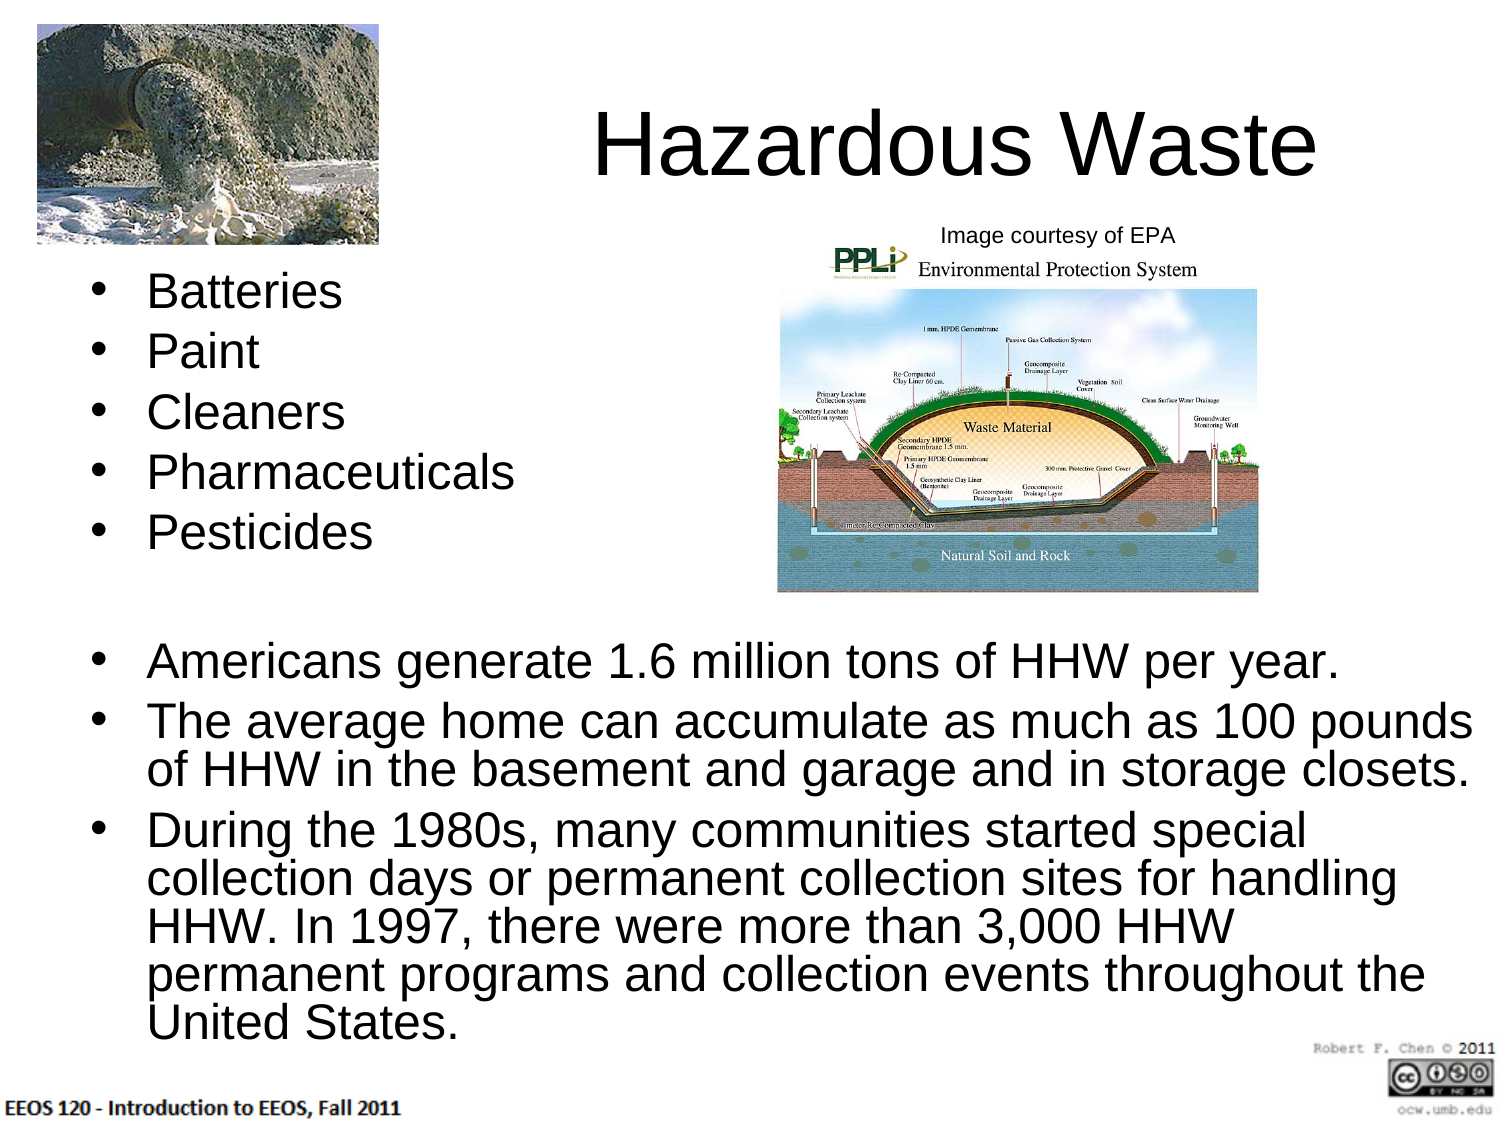

# Hazardous Waste
Image courtesy of EPA
Batteries
Paint
Cleaners
Pharmaceuticals
Pesticides
Americans generate 1.6 million tons of HHW per year.
The average home can accumulate as much as 100 pounds of HHW in the basement and garage and in storage closets.
During the 1980s, many communities started special collection days or permanent collection sites for handling HHW. In 1997, there were more than 3,000 HHW permanent programs and collection events throughout the United States.